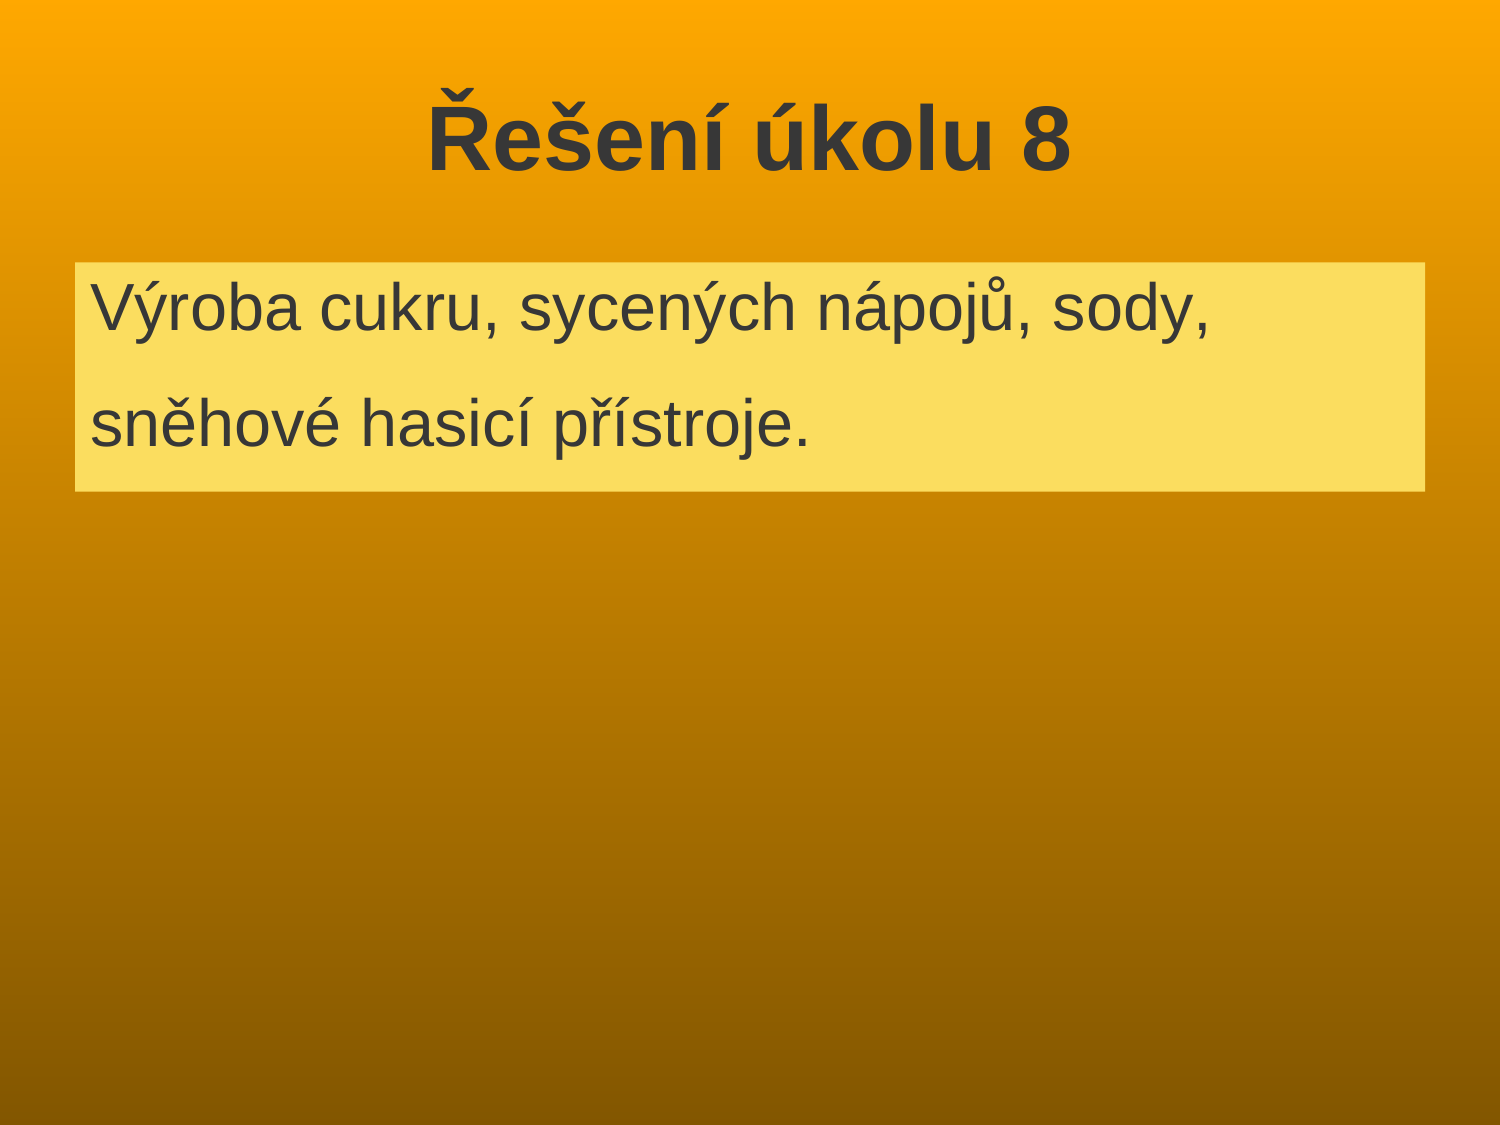

# Řešení úkolu 8
Výroba cukru, sycených nápojů, sody,
sněhové hasicí přístroje.